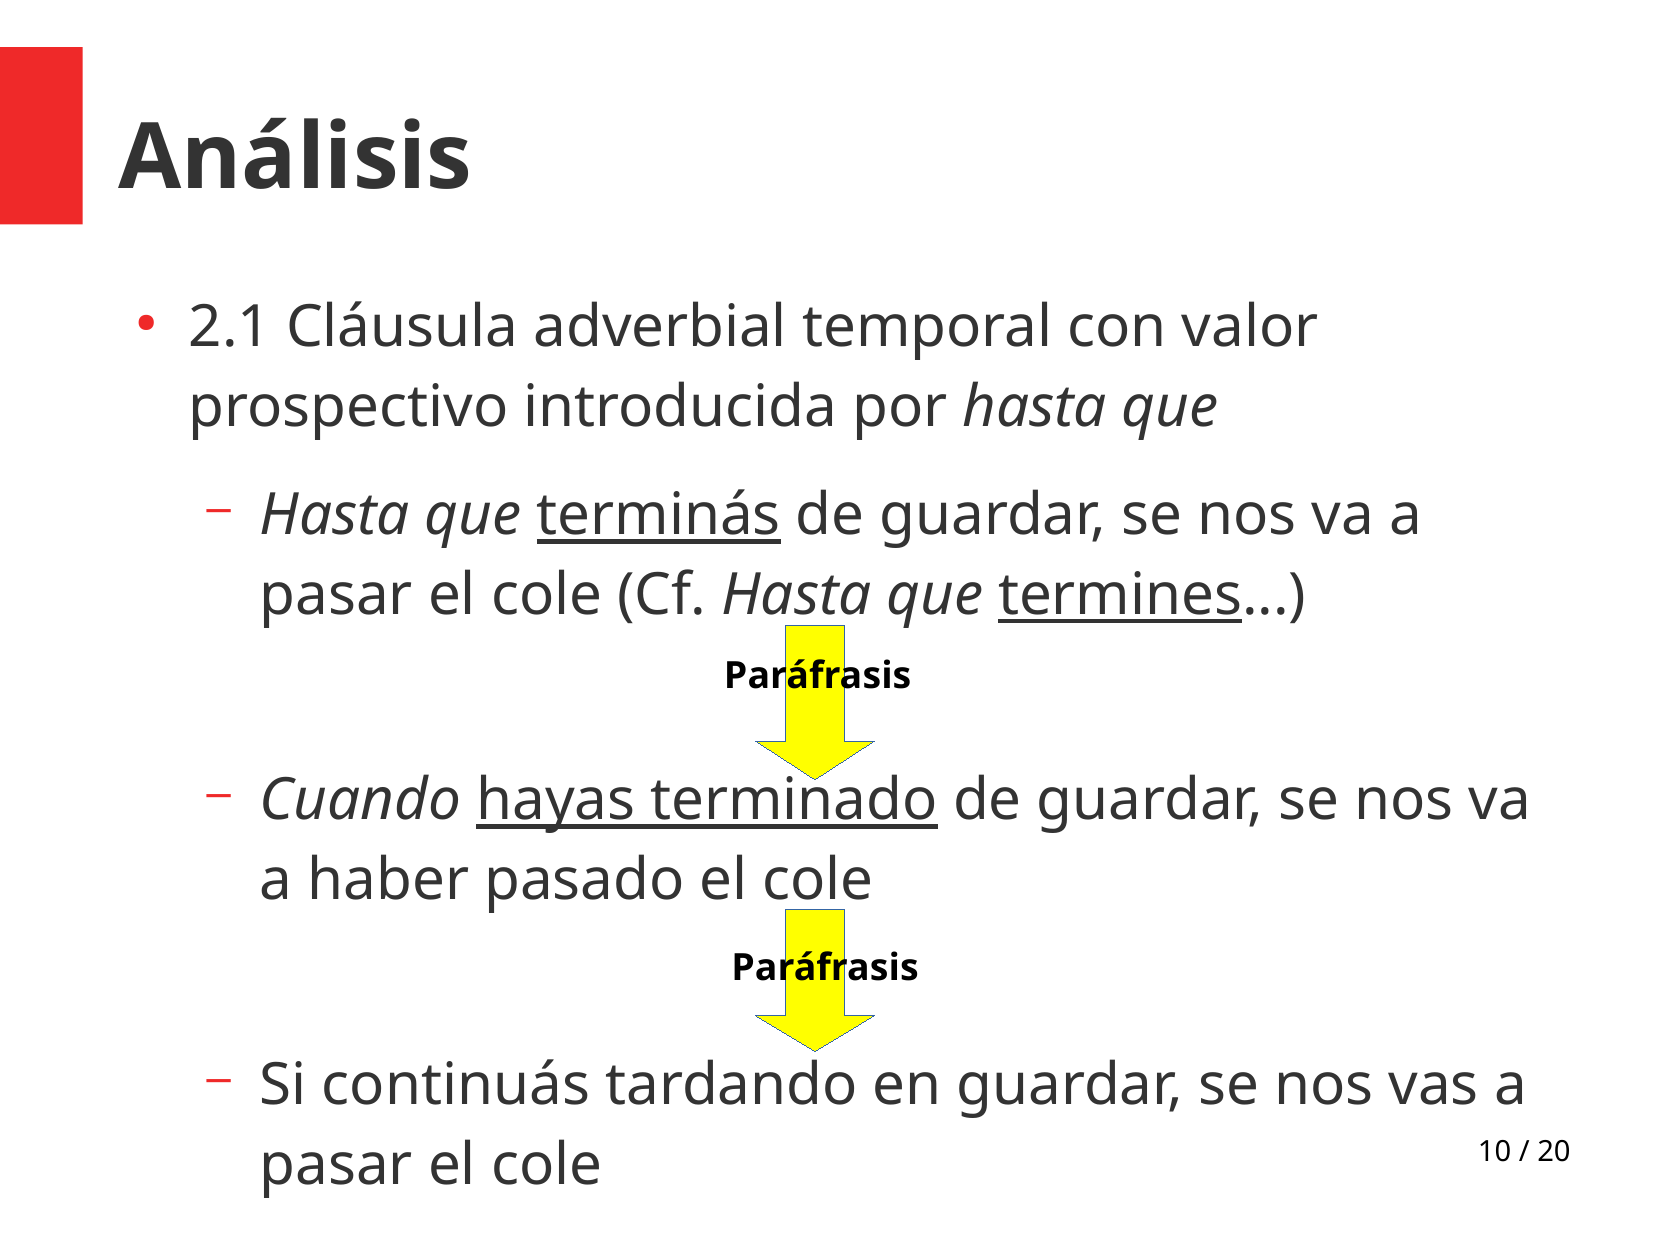

# Análisis
2.1 Cláusula adverbial temporal con valor prospectivo introducida por hasta que
Hasta que terminás de guardar, se nos va a pasar el cole (Cf. Hasta que termines...)
Cuando hayas terminado de guardar, se nos va a haber pasado el cole
Si continuás tardando en guardar, se nos vas a pasar el cole
 Paráfrasis
 Paráfrasis
10